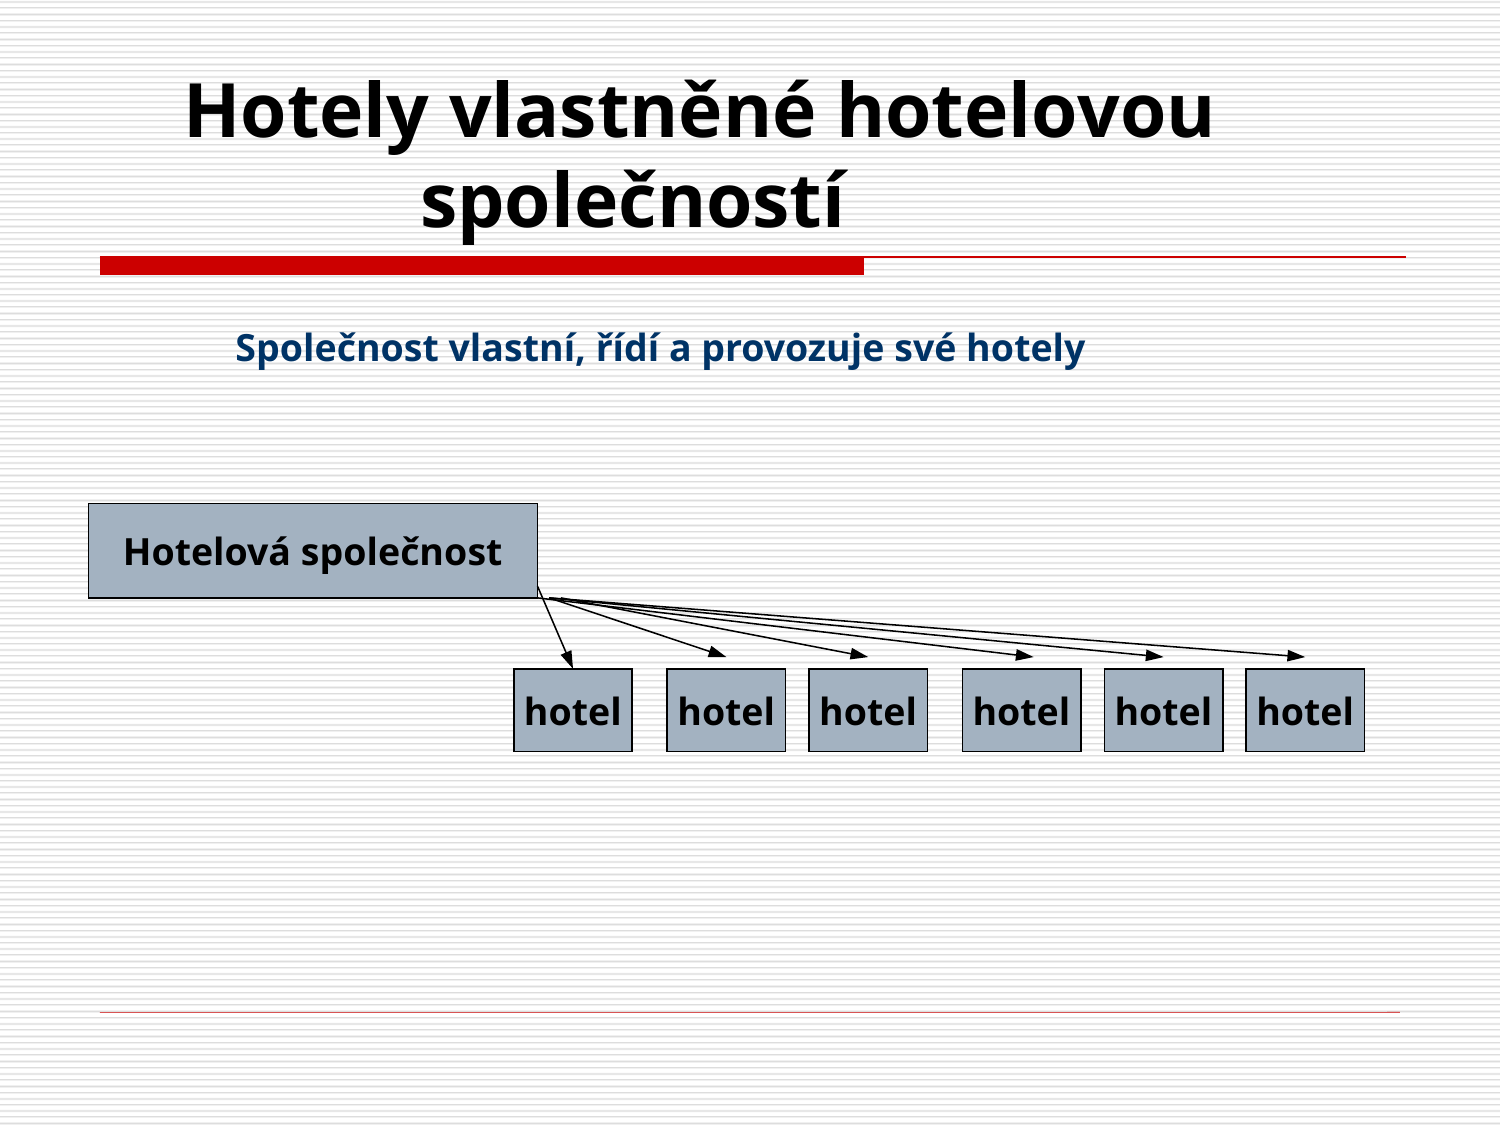

# Hotely vlastněné hotelovou společností
 Společnost vlastní, řídí a provozuje své hotely
Hotelová společnost
hotel
hotel
hotel
hotel
hotel
hotel